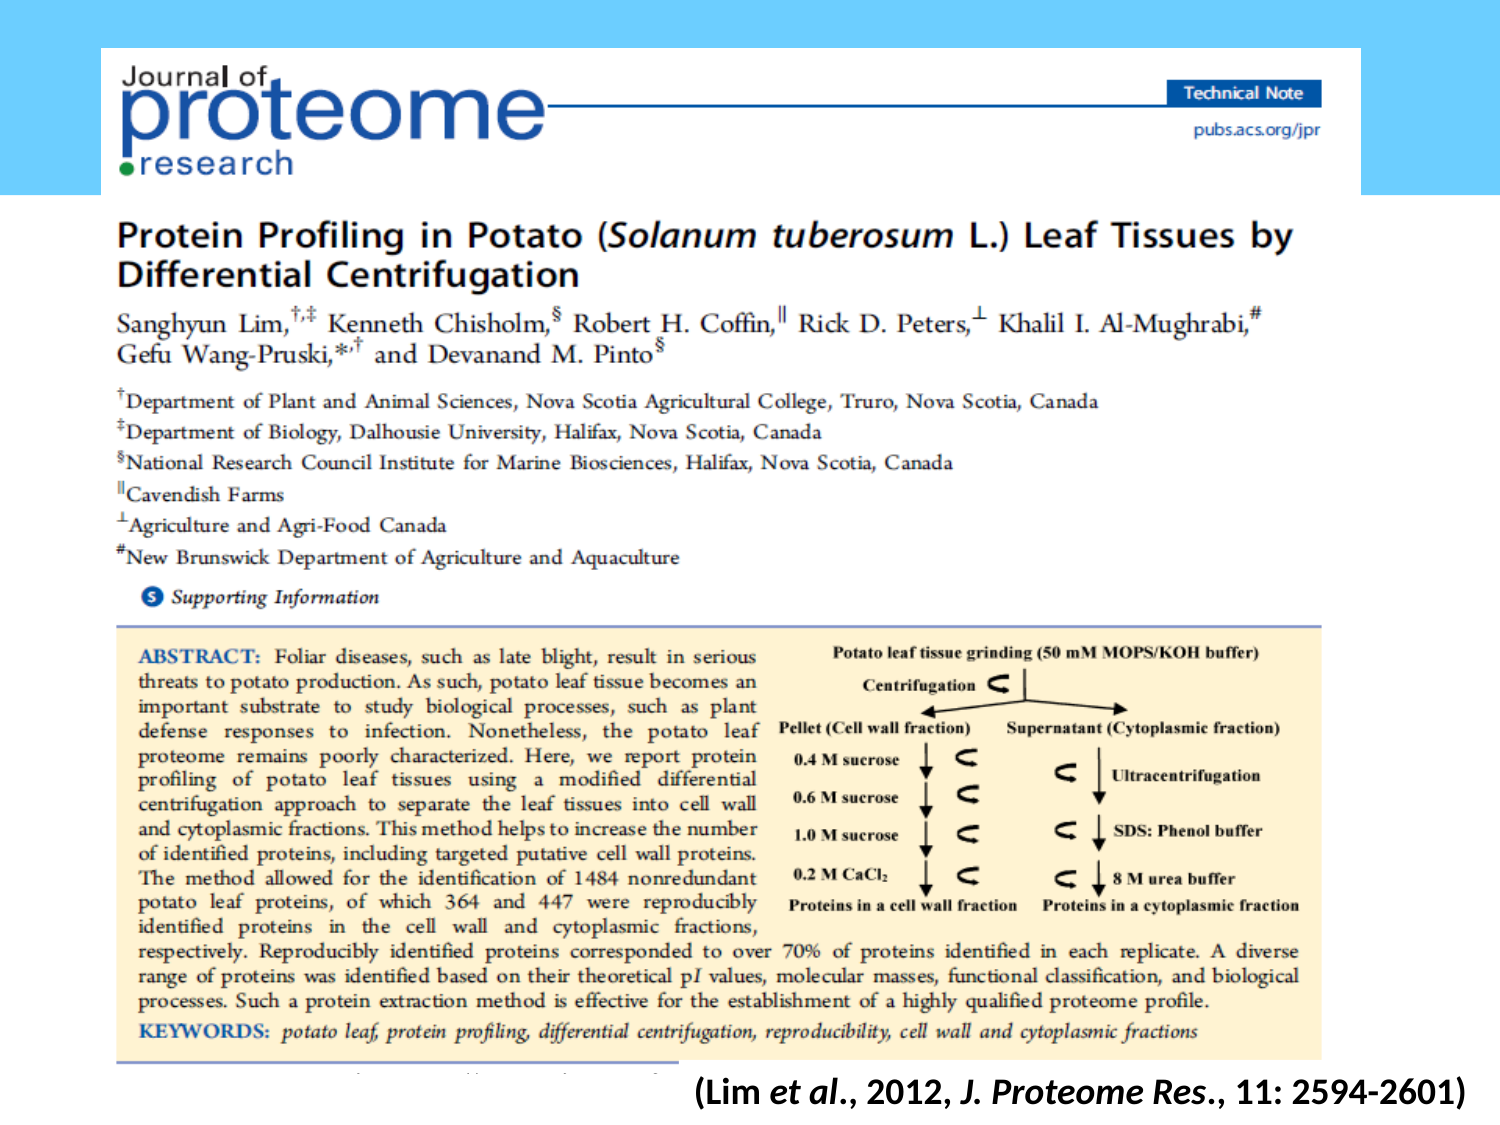

12
(Lim et al., 2012, J. Proteome Res., 11: 2594-2601)